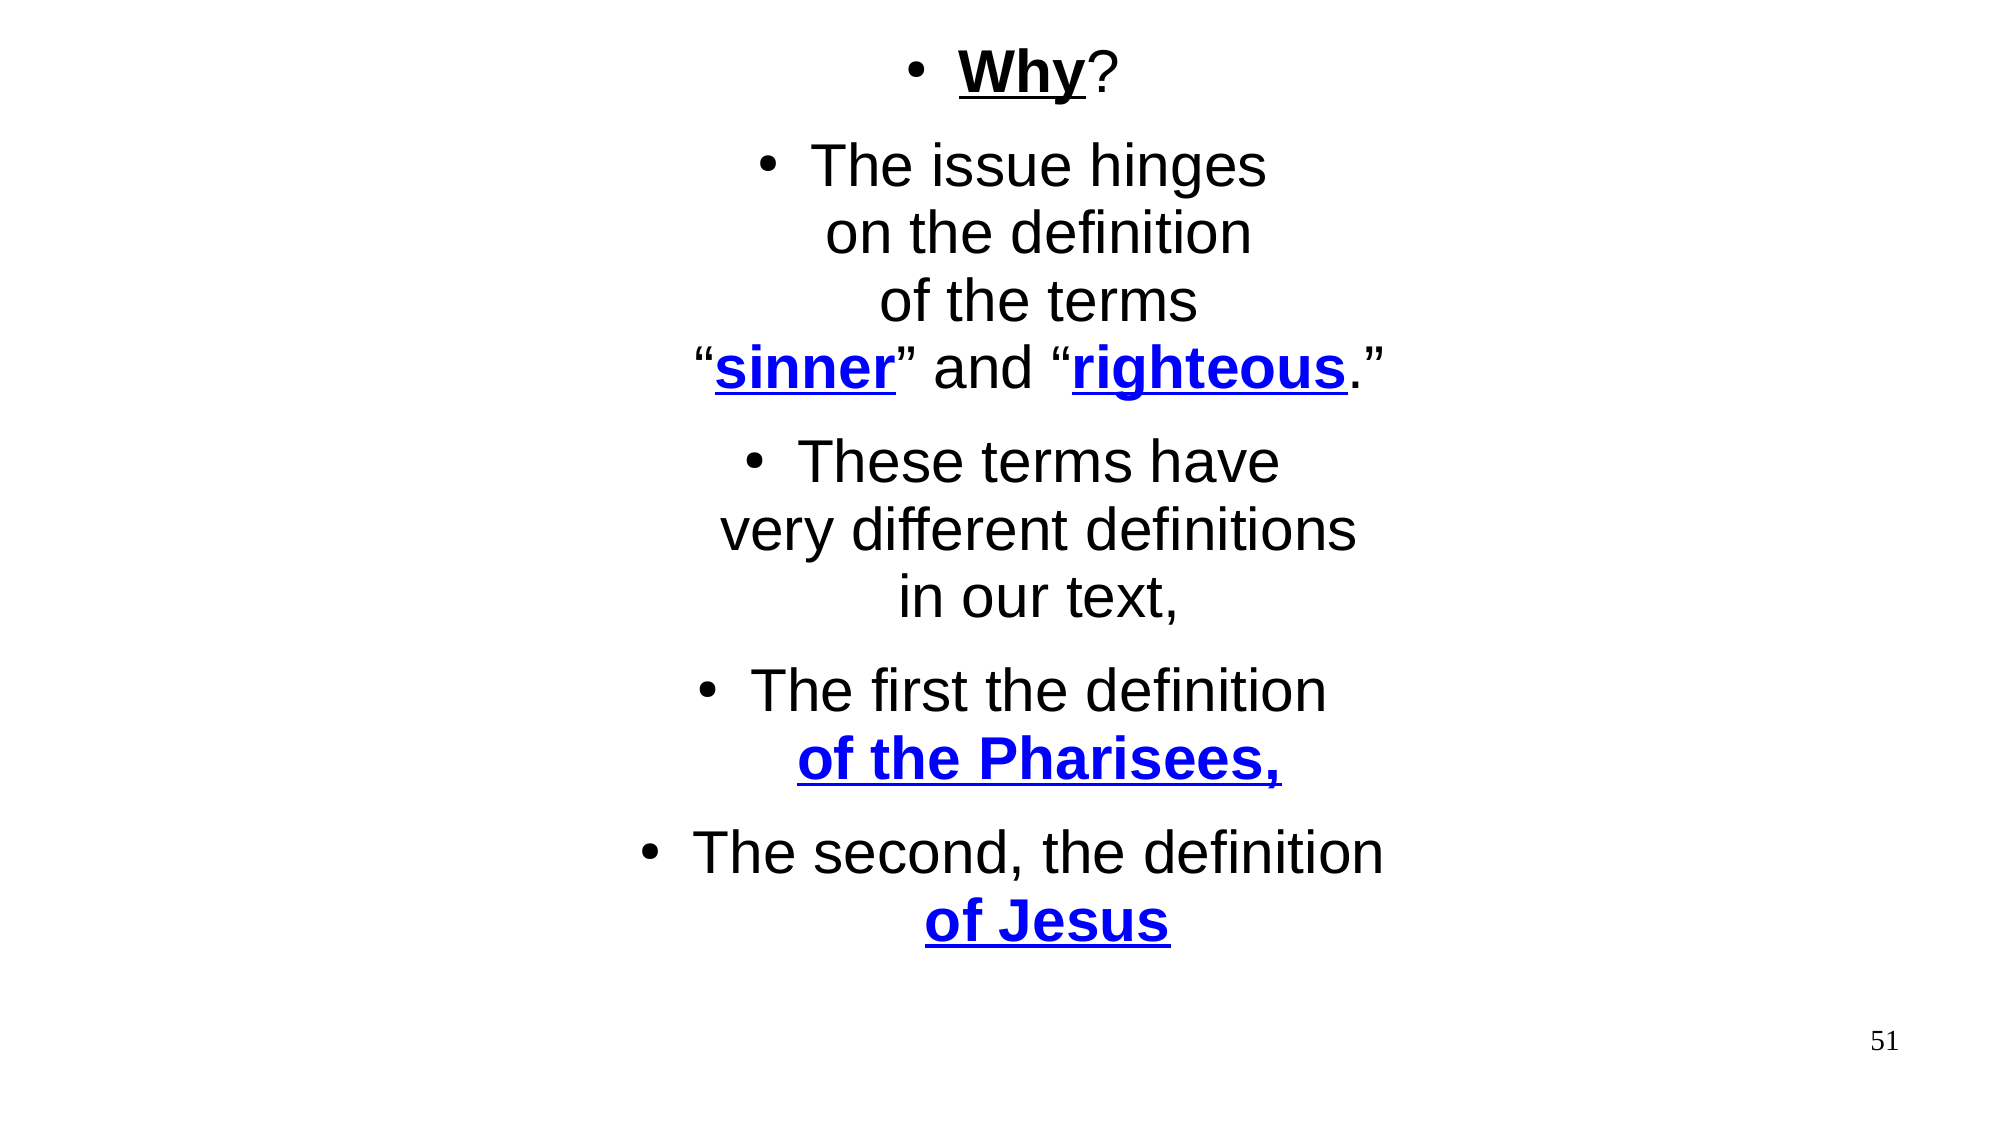

# Why?
The issue hinges
on the definition
of the terms
“sinner” and “righteous.”
These terms have
very different definitions
in our text,
The first the definition
of the Pharisees,
The second, the definition
of Jesus
51